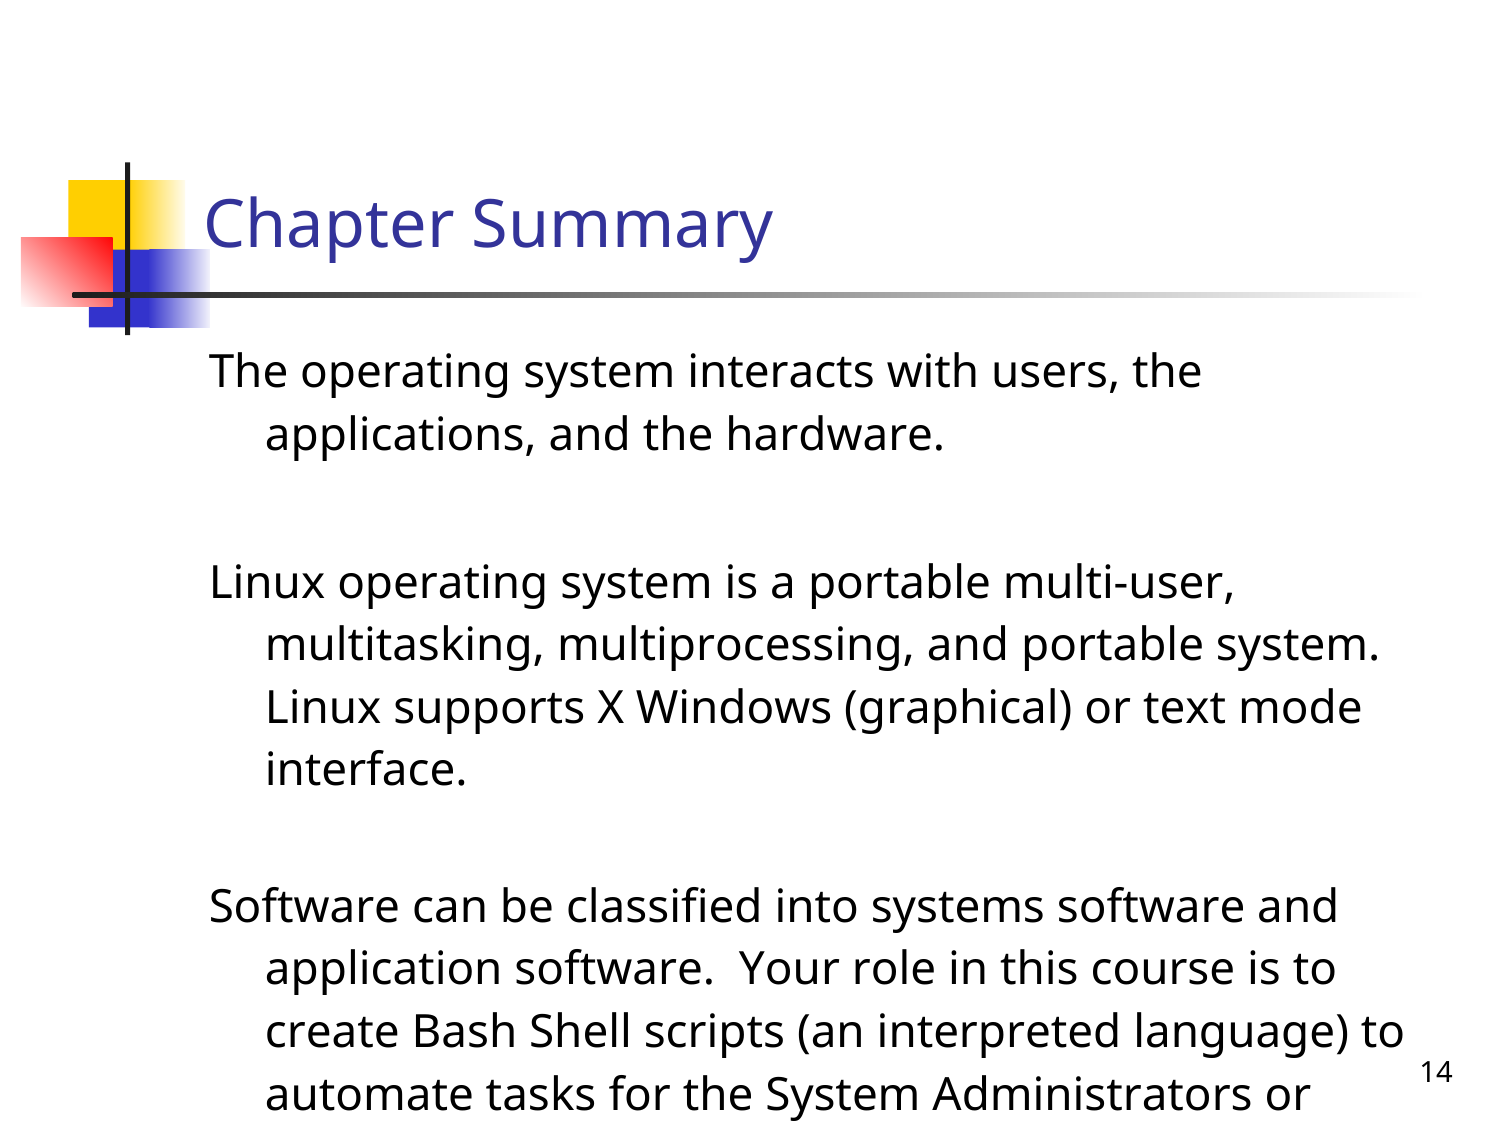

# Chapter Summary
The operating system interacts with users, the applications, and the hardware.
Linux operating system is a portable multi-user, multitasking, multiprocessing, and portable system. Linux supports X Windows (graphical) or text mode interface.
Software can be classified into systems software and application software. Your role in this course is to create Bash Shell scripts (an interpreted language) to automate tasks for the System Administrators or Standard Users…
14